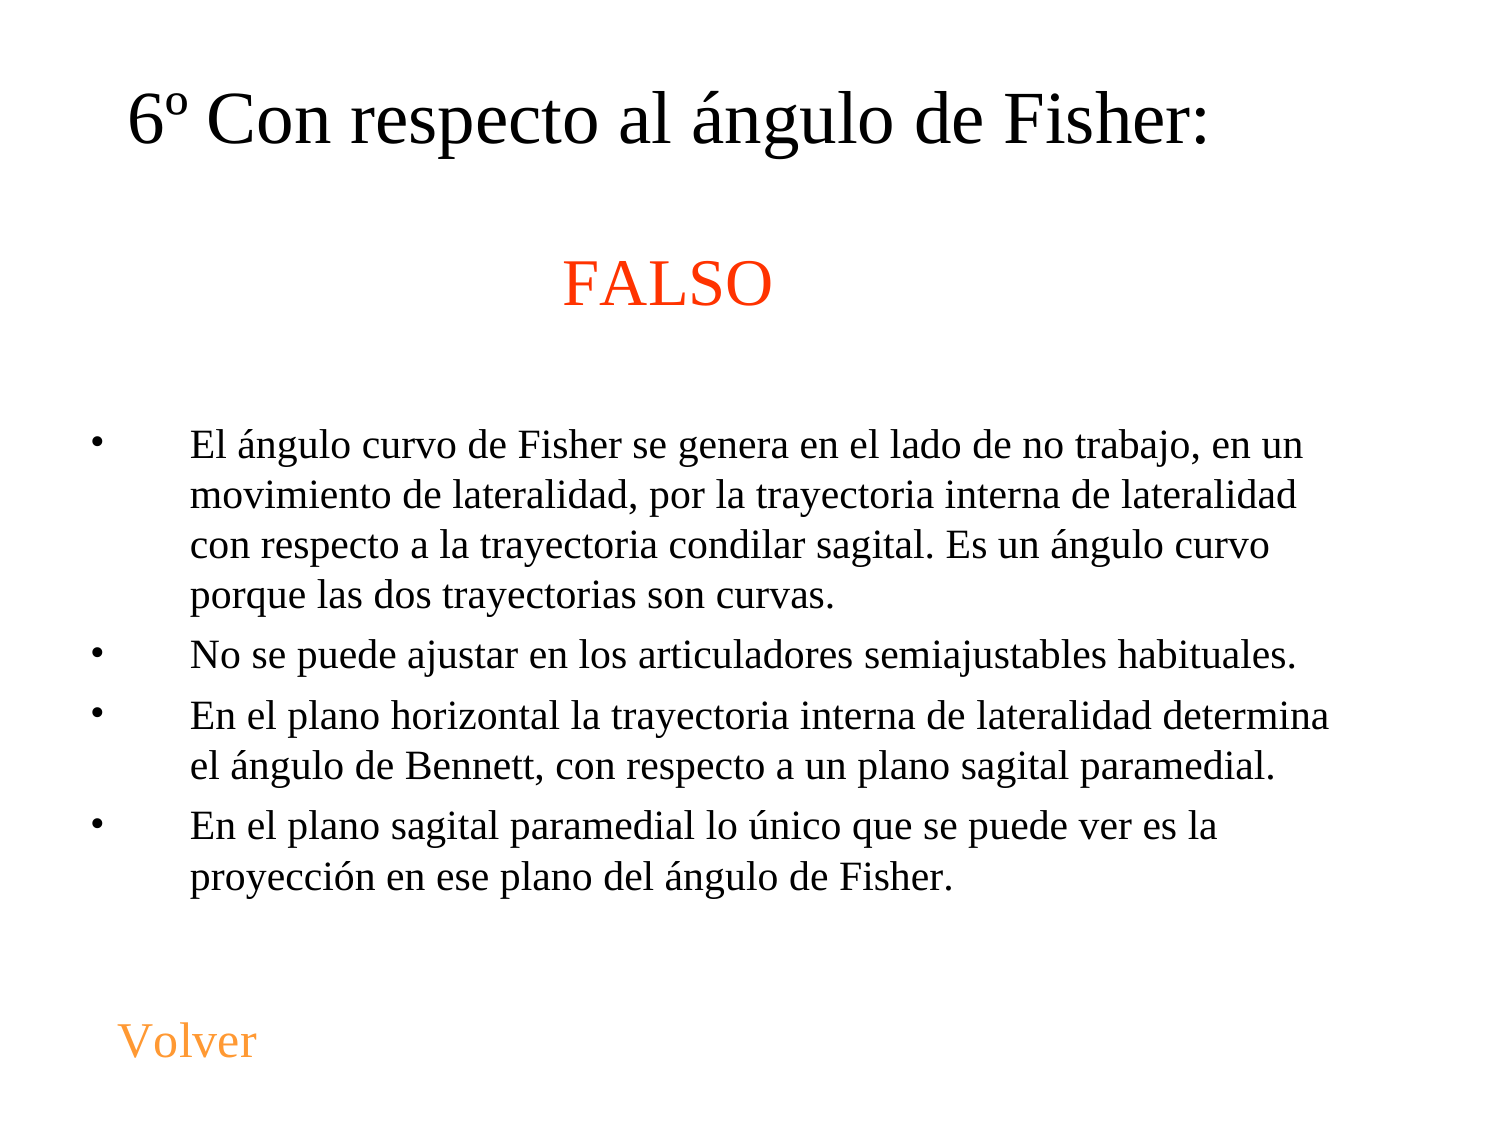

# 6º Con respecto al ángulo de Fisher: FALSO
El ángulo curvo de Fisher se genera en el lado de no trabajo, en un movimiento de lateralidad, por la trayectoria interna de lateralidad con respecto a la trayectoria condilar sagital. Es un ángulo curvo porque las dos trayectorias son curvas.
No se puede ajustar en los articuladores semiajustables habituales.
En el plano horizontal la trayectoria interna de lateralidad determina el ángulo de Bennett, con respecto a un plano sagital paramedial.
En el plano sagital paramedial lo único que se puede ver es la proyección en ese plano del ángulo de Fisher.
Volver